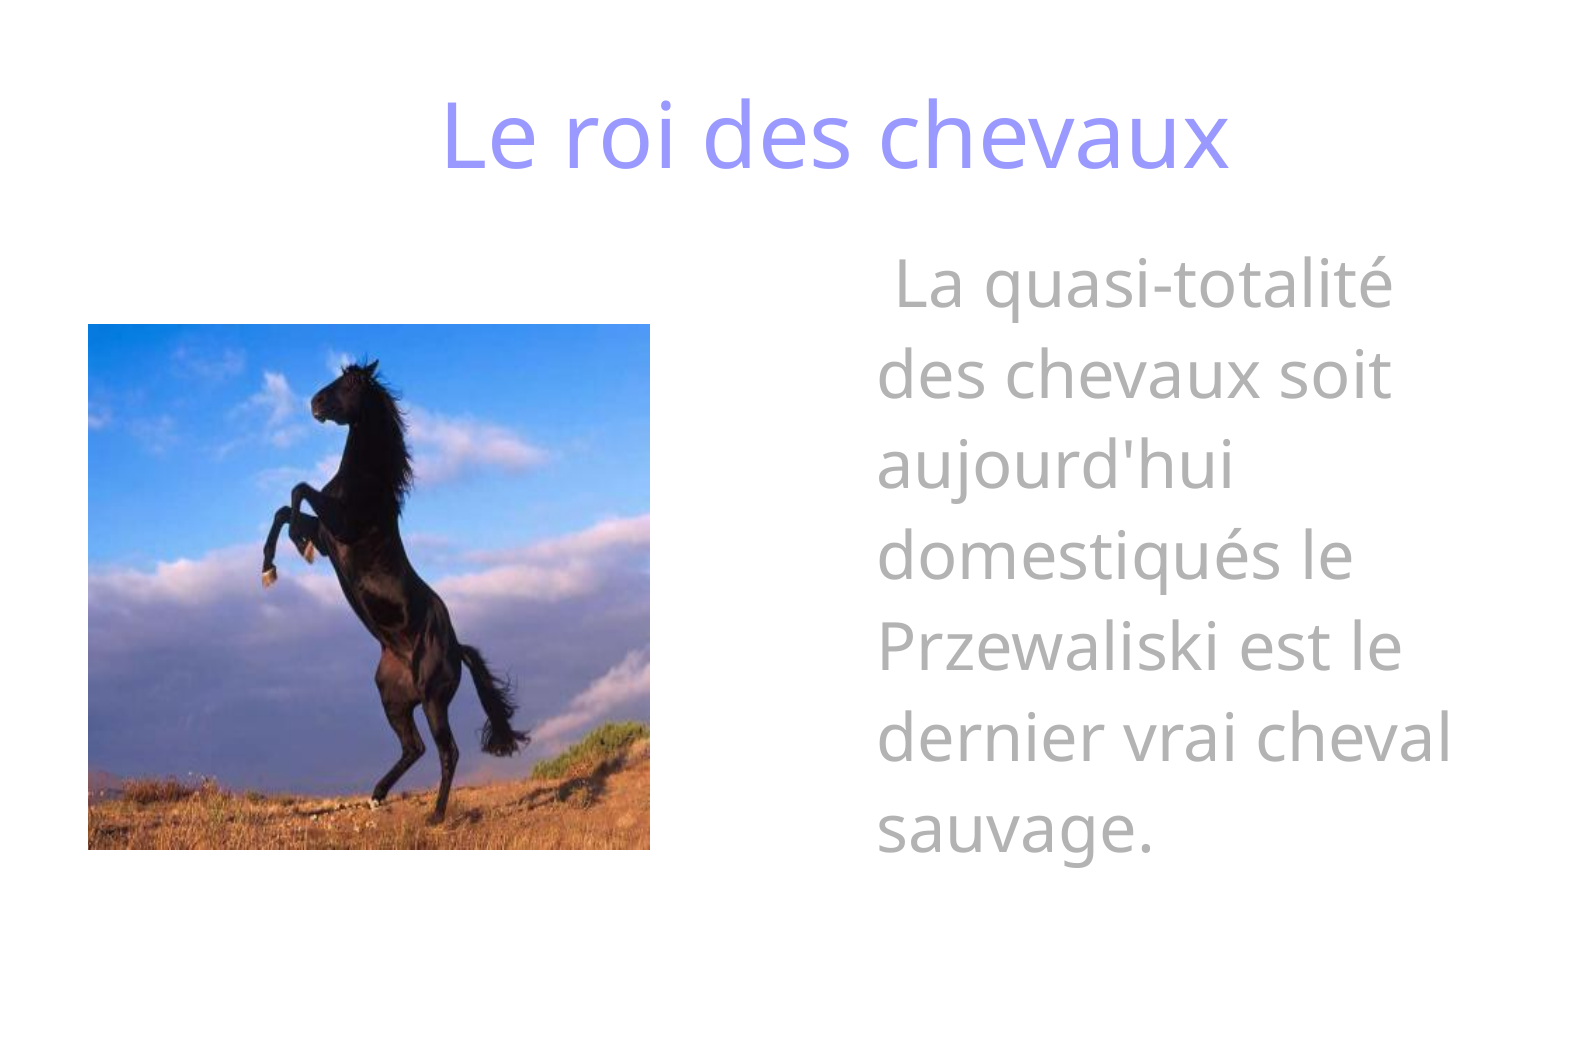

# Le roi des chevaux
 La quasi-totalité des chevaux soit aujourd'hui domestiqués le Przewaliski est le dernier vrai cheval sauvage.